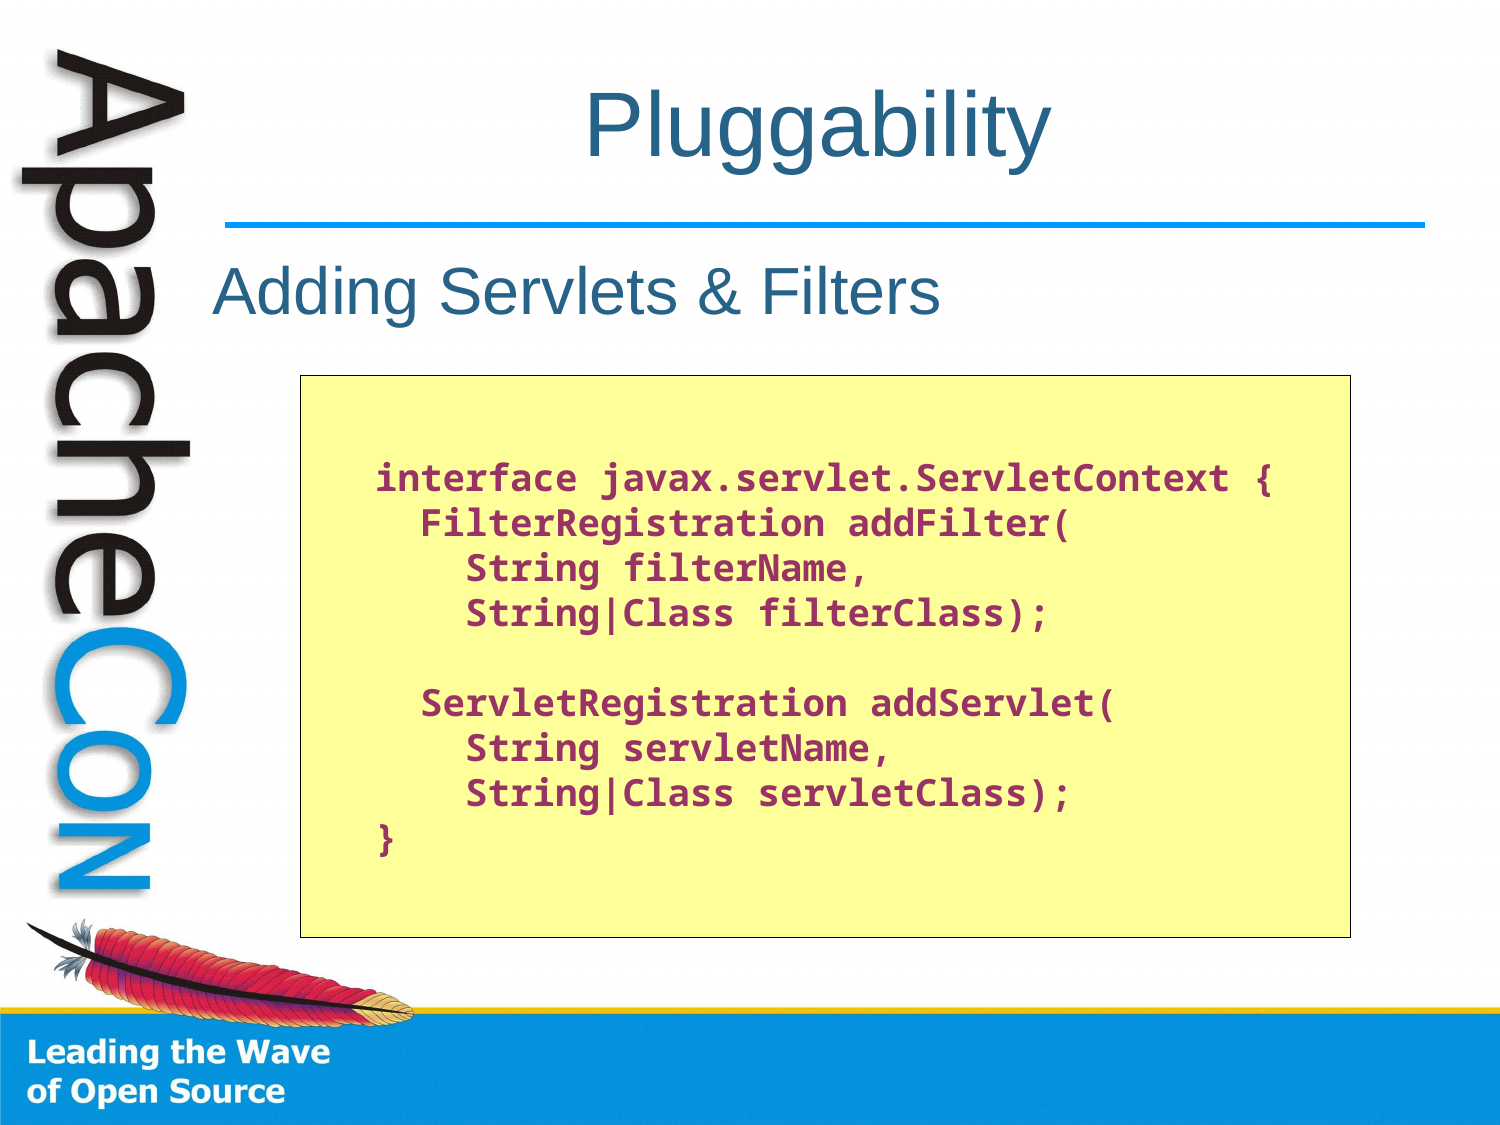

# Pluggability
Adding Servlets & Filters
interface javax.servlet.ServletContext {
 FilterRegistration addFilter(
 String filterName,
 String|Class filterClass);
 ServletRegistration addServlet(
 String servletName,
 String|Class servletClass);
}